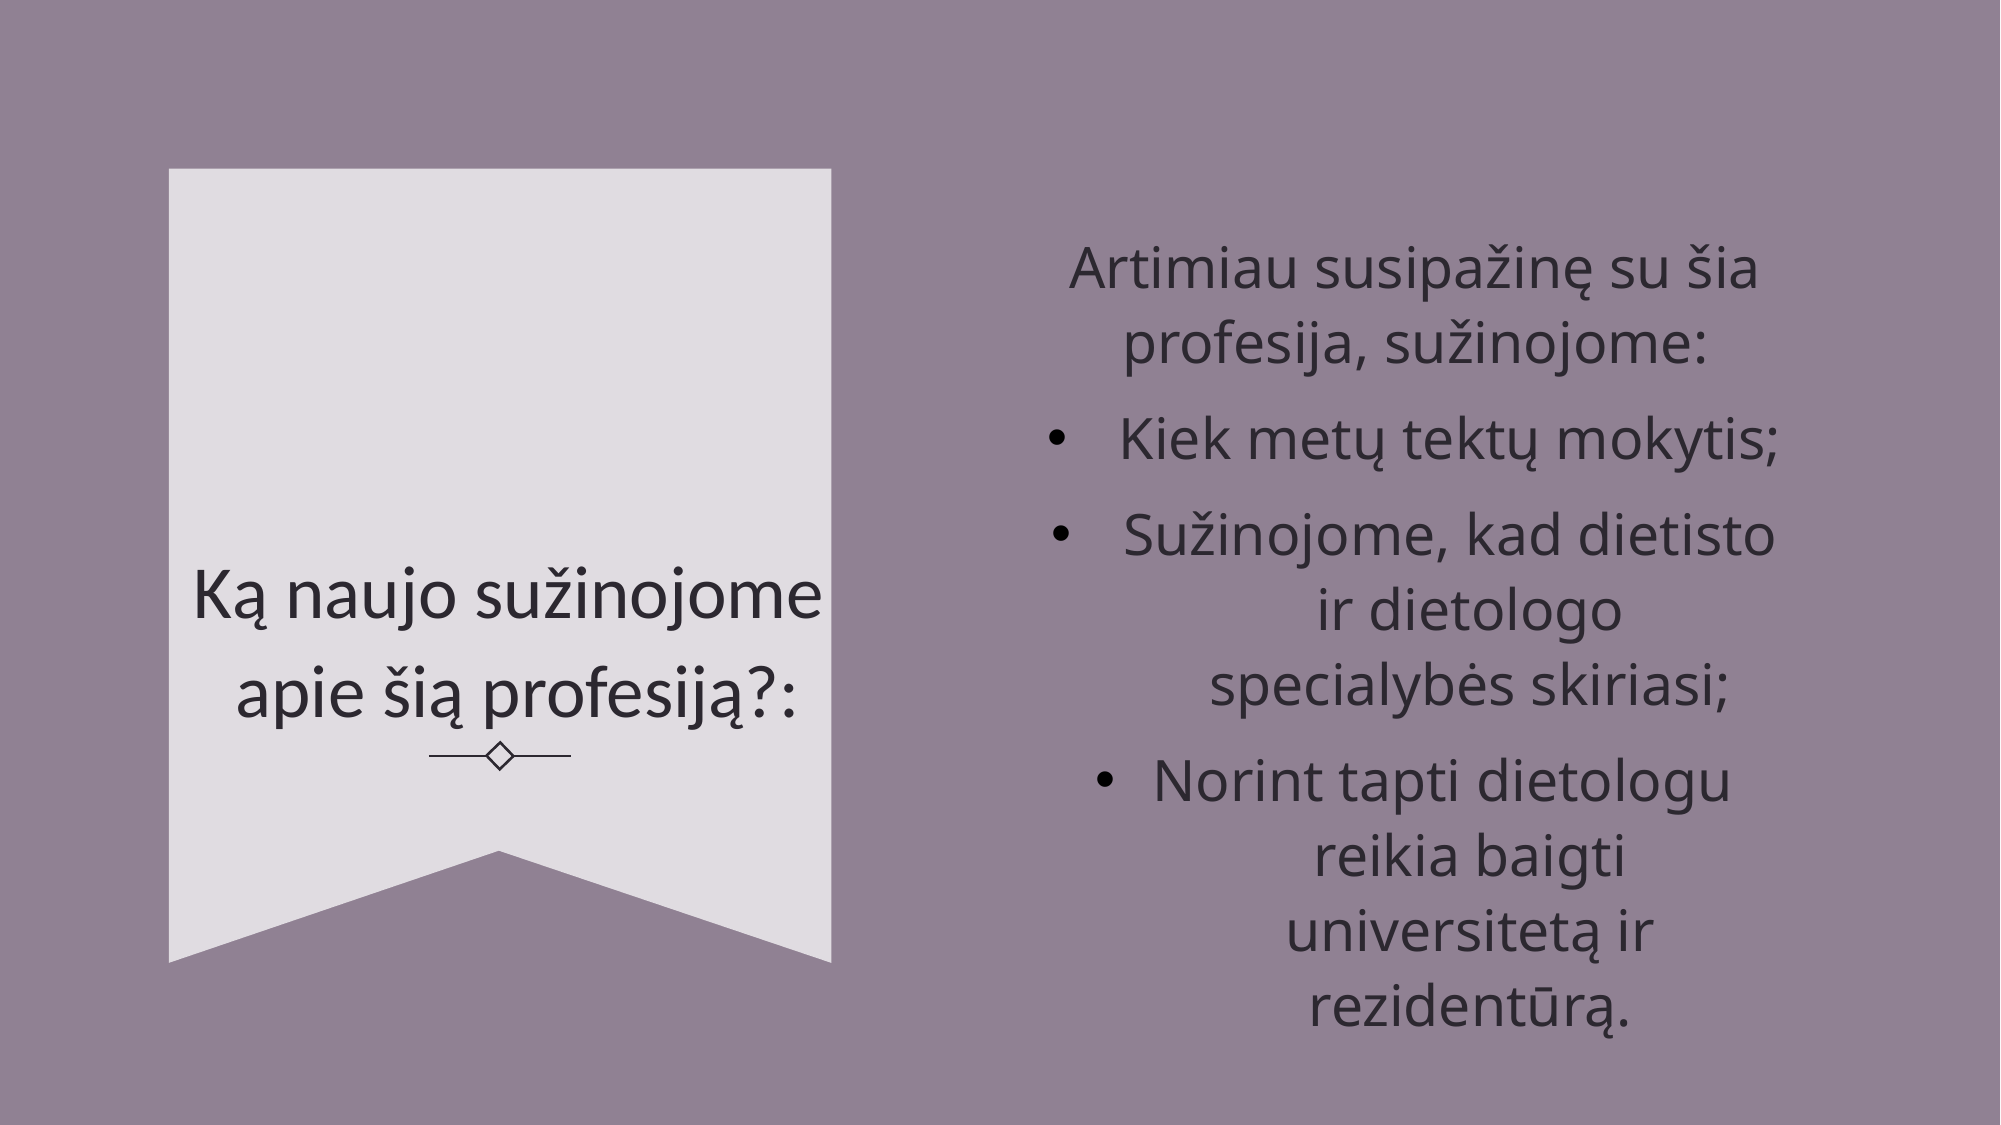

Artimiau susipažinę su šia profesija, sužinojome:
 Kiek metų tektų mokytis;
 Sužinojome, kad dietisto ir dietologo specialybės skiriasi;
Norint tapti dietologu reikia baigti universitetą ir rezidentūrą.
# Ką naujo sužinojome apie šią profesiją?: